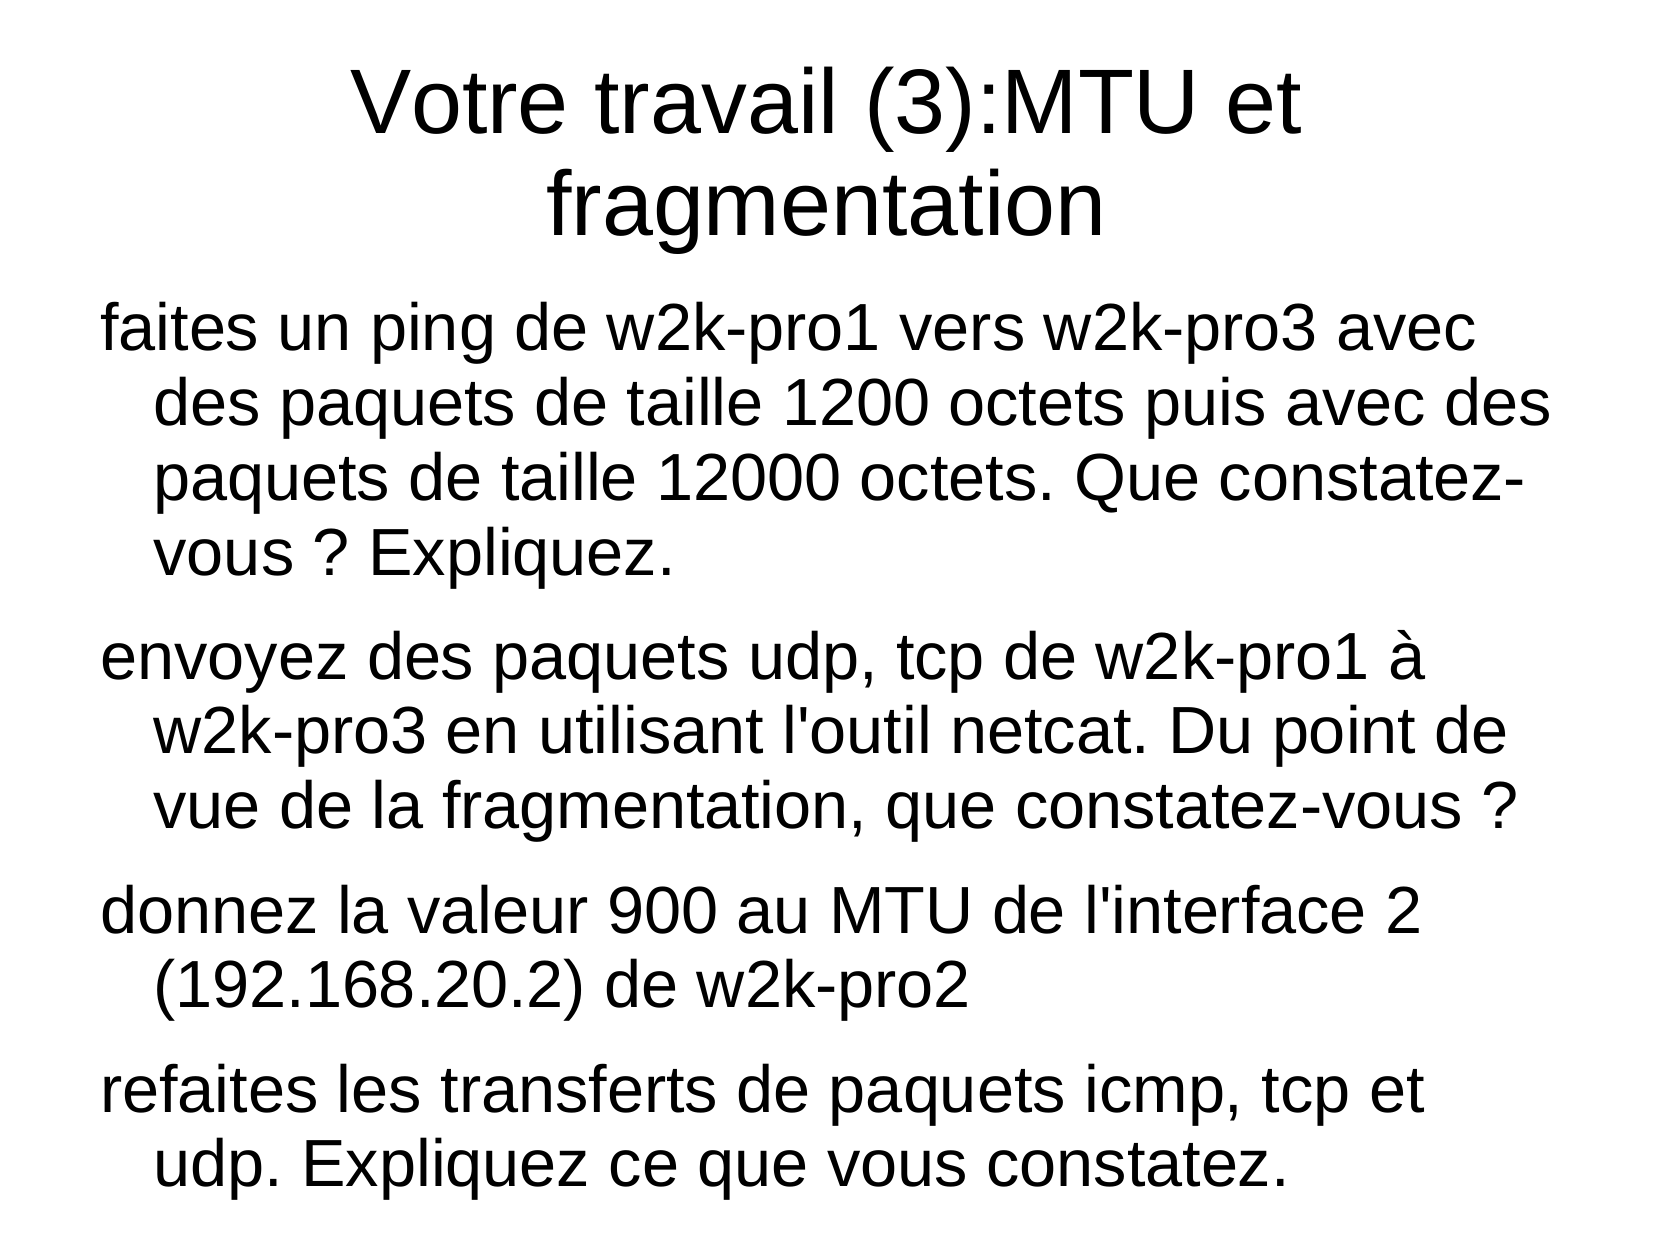

# Votre travail (3):MTU et fragmentation
faites un ping de w2k-pro1 vers w2k-pro3 avec des paquets de taille 1200 octets puis avec des paquets de taille 12000 octets. Que constatez-vous ? Expliquez.
envoyez des paquets udp, tcp de w2k-pro1 à w2k-pro3 en utilisant l'outil netcat. Du point de vue de la fragmentation, que constatez-vous ?
donnez la valeur 900 au MTU de l'interface 2 (192.168.20.2) de w2k-pro2
refaites les transferts de paquets icmp, tcp et udp. Expliquez ce que vous constatez.